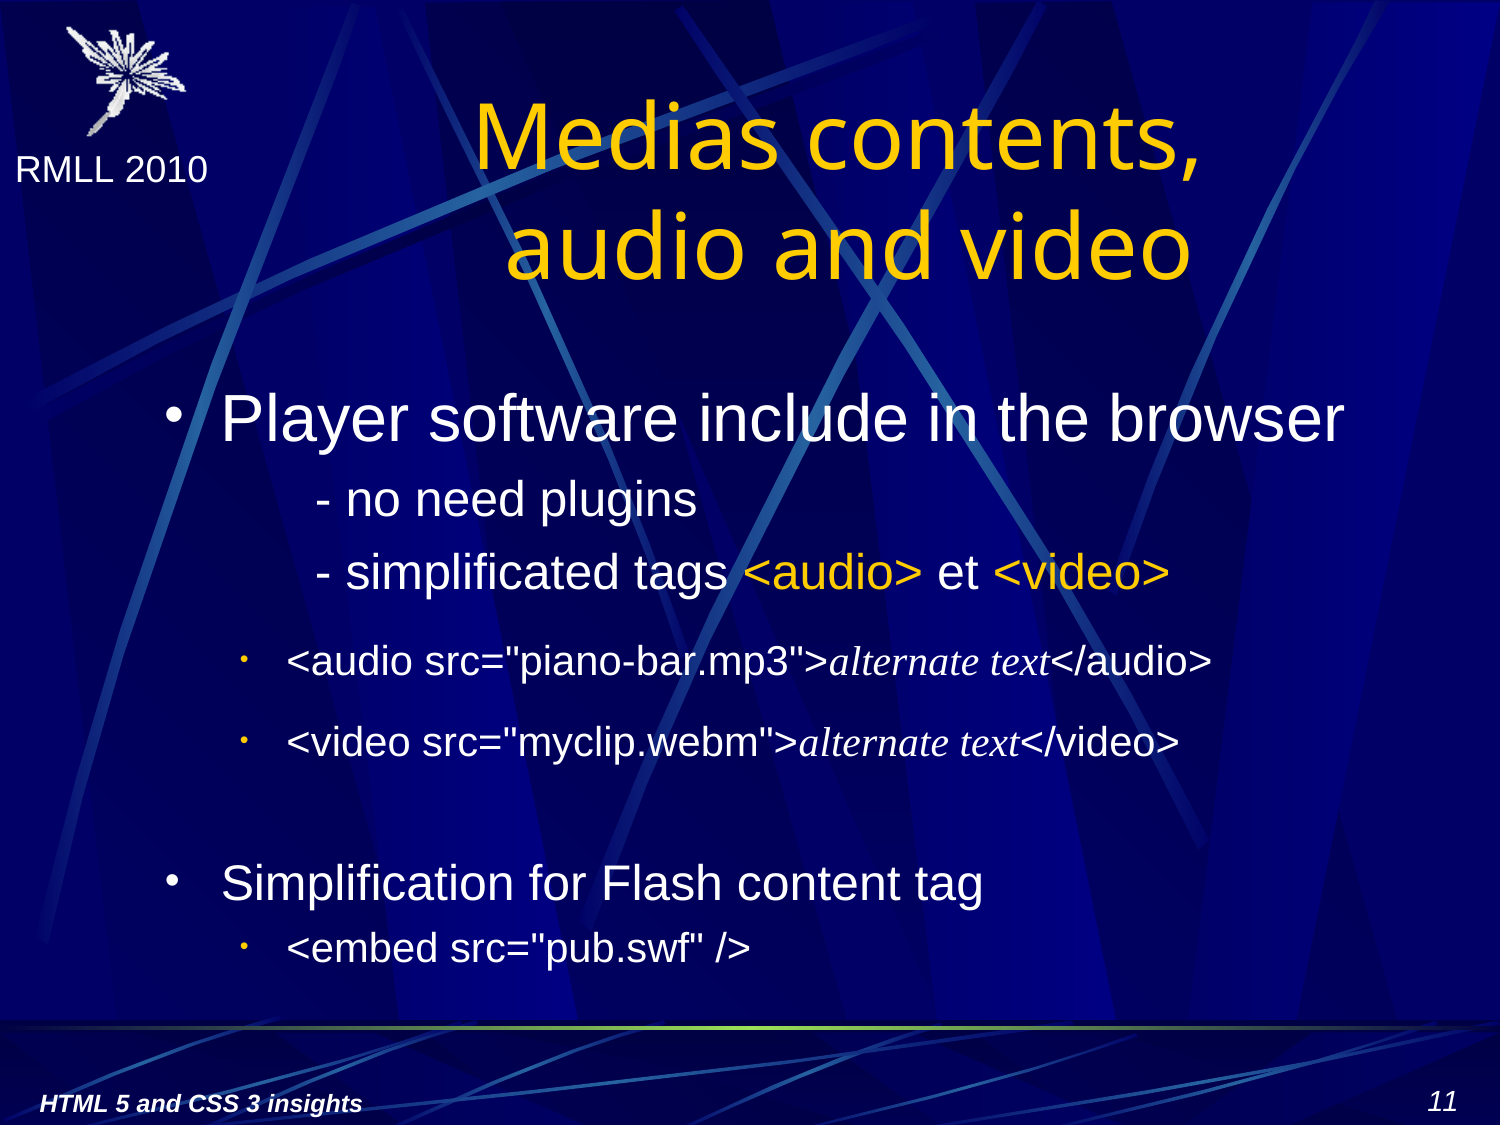

# Medias contents, audio and video
Player software include in the browser
- no need plugins
- simplificated tags <audio> et <video>
<audio src="piano-bar.mp3">alternate text</audio>
<video src="myclip.webm">alternate text</video>
Simplification for Flash content tag
<embed src="pub.swf" />